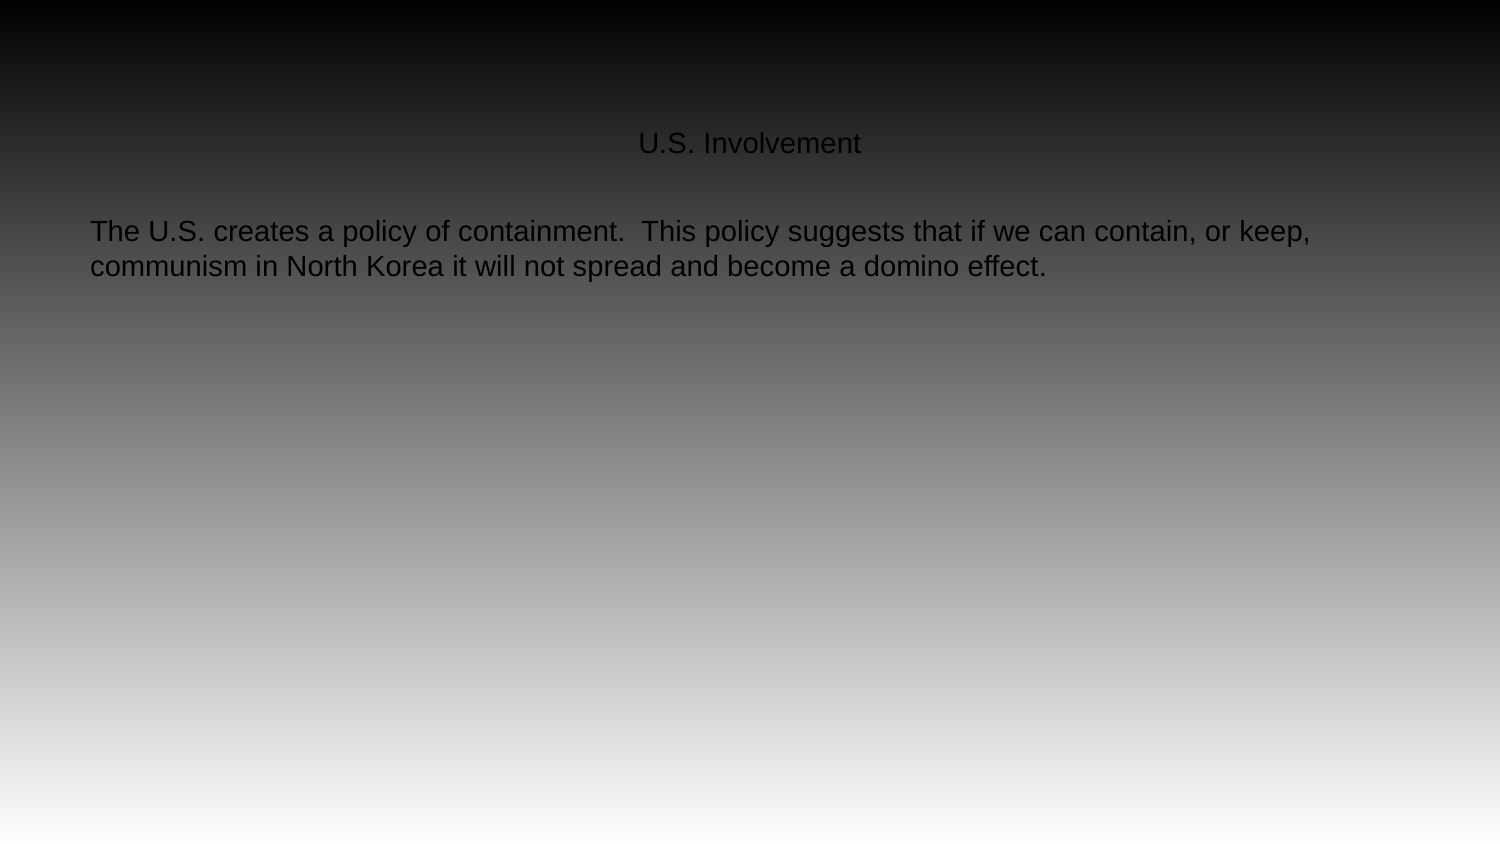

# U.S. Involvement
The U.S. creates a policy of containment. This policy suggests that if we can contain, or keep, communism in North Korea it will not spread and become a domino effect.